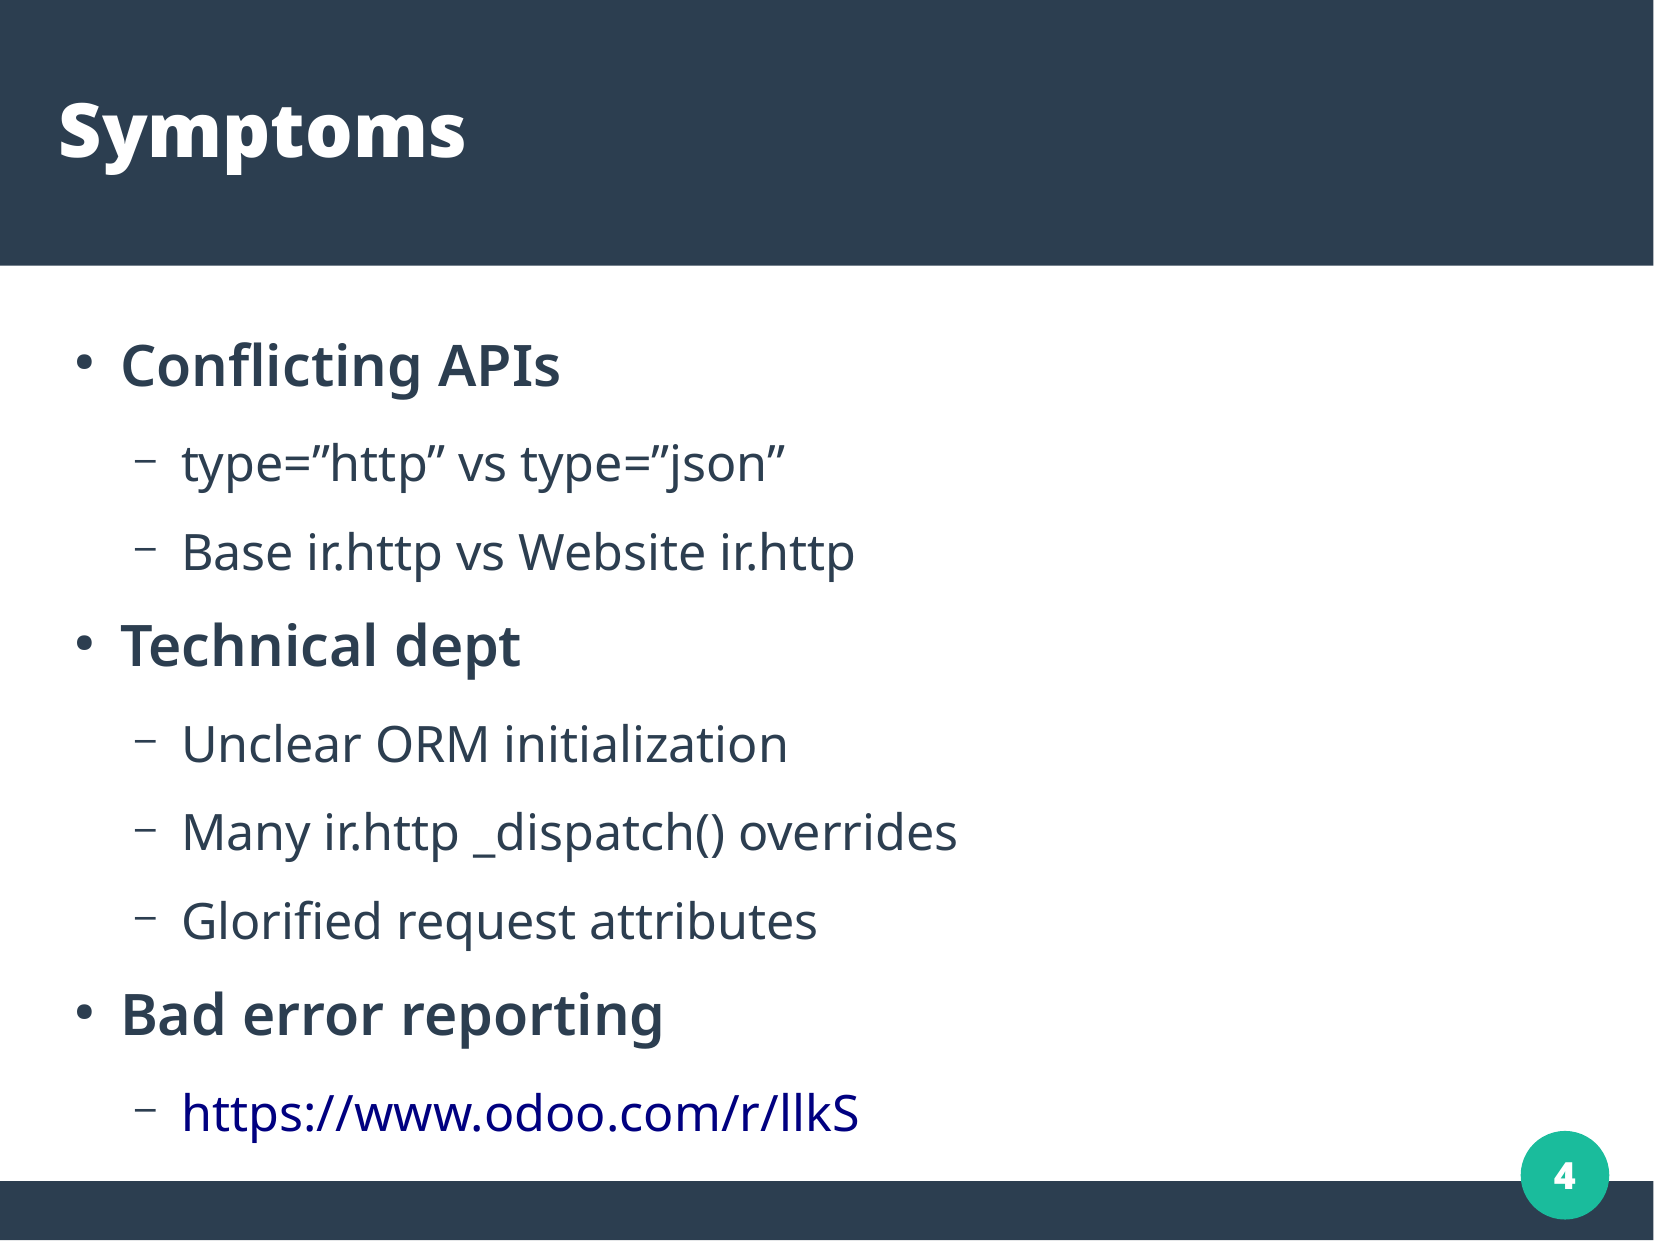

# Symptoms
Conflicting APIs
type=”http” vs type=”json”
Base ir.http vs Website ir.http
Technical dept
Unclear ORM initialization
Many ir.http _dispatch() overrides
Glorified request attributes
Bad error reporting
https://www.odoo.com/r/llkS
4